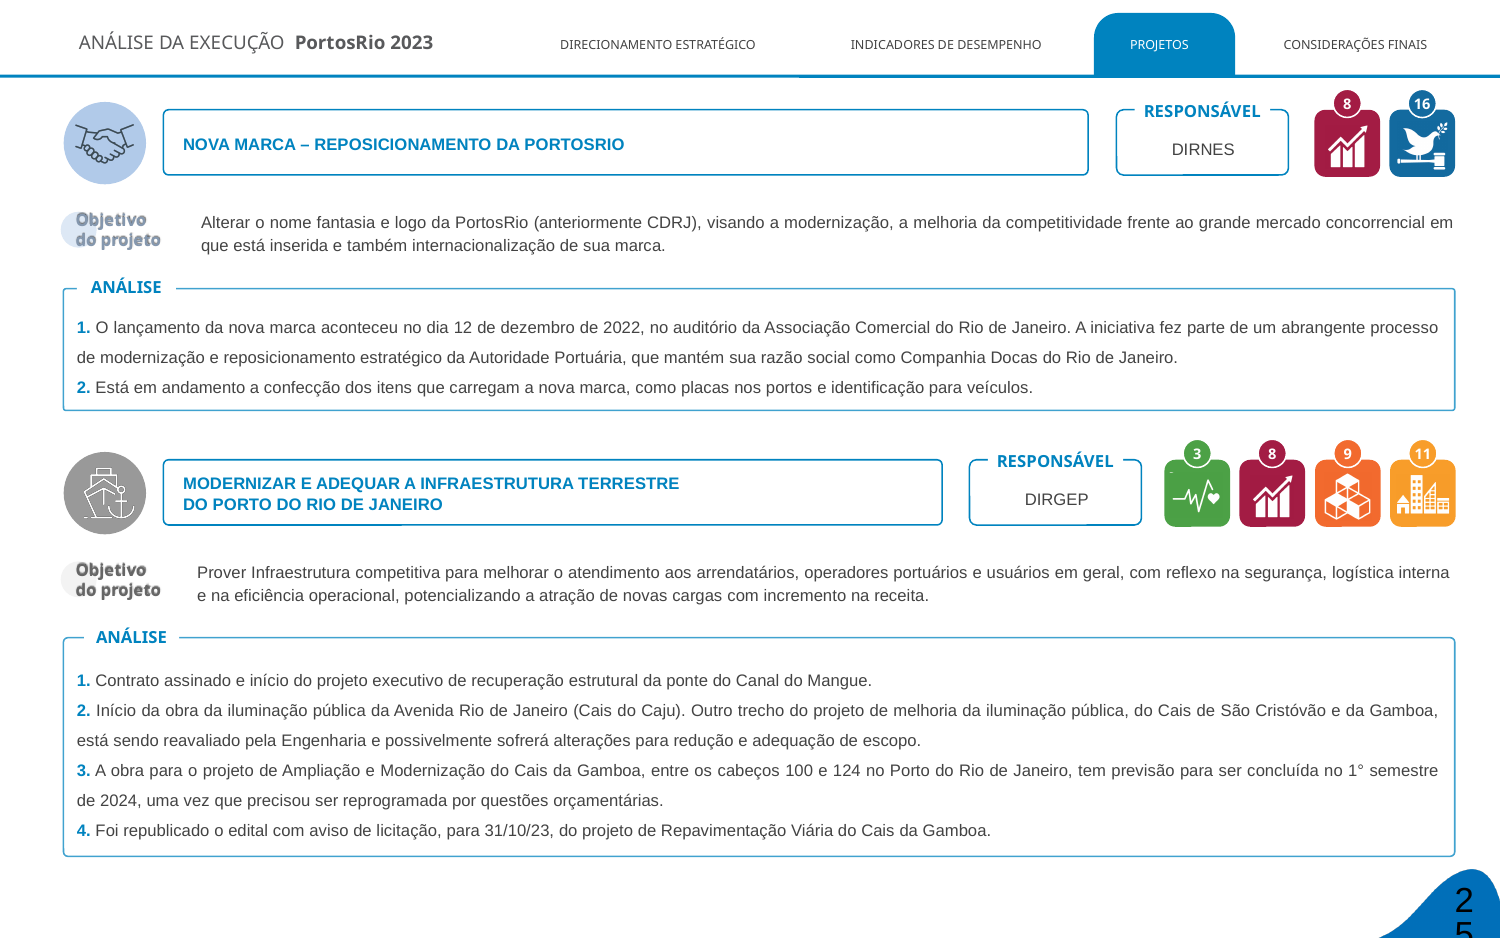

ANÁLISE DA EXECUÇÃO PortosRio 2023
DIRECIONAMENTO ESTRATÉGICO
INDICADORES DE DESEMPENHO
PROJETOS
CONSIDERAÇÕES FINAIS
8
16
RESPONSÁVEL
DIRNES
NOVA MARCA – REPOSICIONAMENTO DA PORTOSRIO
Objetivo
do projeto
Alterar o nome fantasia e logo da PortosRio (anteriormente CDRJ), visando a modernização, a melhoria da competitividade frente ao grande mercado concorrencial em que está inserida e também internacionalização de sua marca.
ANÁLISE
1. O lançamento da nova marca aconteceu no dia 12 de dezembro de 2022, no auditório da Associação Comercial do Rio de Janeiro. A iniciativa fez parte de um abrangente processo de modernização e reposicionamento estratégico da Autoridade Portuária, que mantém sua razão social como Companhia Docas do Rio de Janeiro.
2. Está em andamento a confecção dos itens que carregam a nova marca, como placas nos portos e identificação para veículos.
3
8
9
11
RESPONSÁVEL
MODERNIZAR E ADEQUAR A INFRAESTRUTURA TERRESTRE DO PORTO DO RIO DE JANEIRO
DIRGEP
Objetivo
do projeto
Prover Infraestrutura competitiva para melhorar o atendimento aos arrendatários, operadores portuários e usuários em geral, com reflexo na segurança, logística interna e na eficiência operacional, potencializando a atração de novas cargas com incremento na receita.
ANÁLISE
1. Contrato assinado e início do projeto executivo de recuperação estrutural da ponte do Canal do Mangue.
2. Início da obra da iluminação pública da Avenida Rio de Janeiro (Cais do Caju). Outro trecho do projeto de melhoria da iluminação pública, do Cais de São Cristóvão e da Gamboa, está sendo reavaliado pela Engenharia e possivelmente sofrerá alterações para redução e adequação de escopo.
3. A obra para o projeto de Ampliação e Modernização do Cais da Gamboa, entre os cabeços 100 e 124 no Porto do Rio de Janeiro, tem previsão para ser concluída no 1° semestre de 2024, uma vez que precisou ser reprogramada por questões orçamentárias.
4. Foi republicado o edital com aviso de licitação, para 31/10/23, do projeto de Repavimentação Viária do Cais da Gamboa.